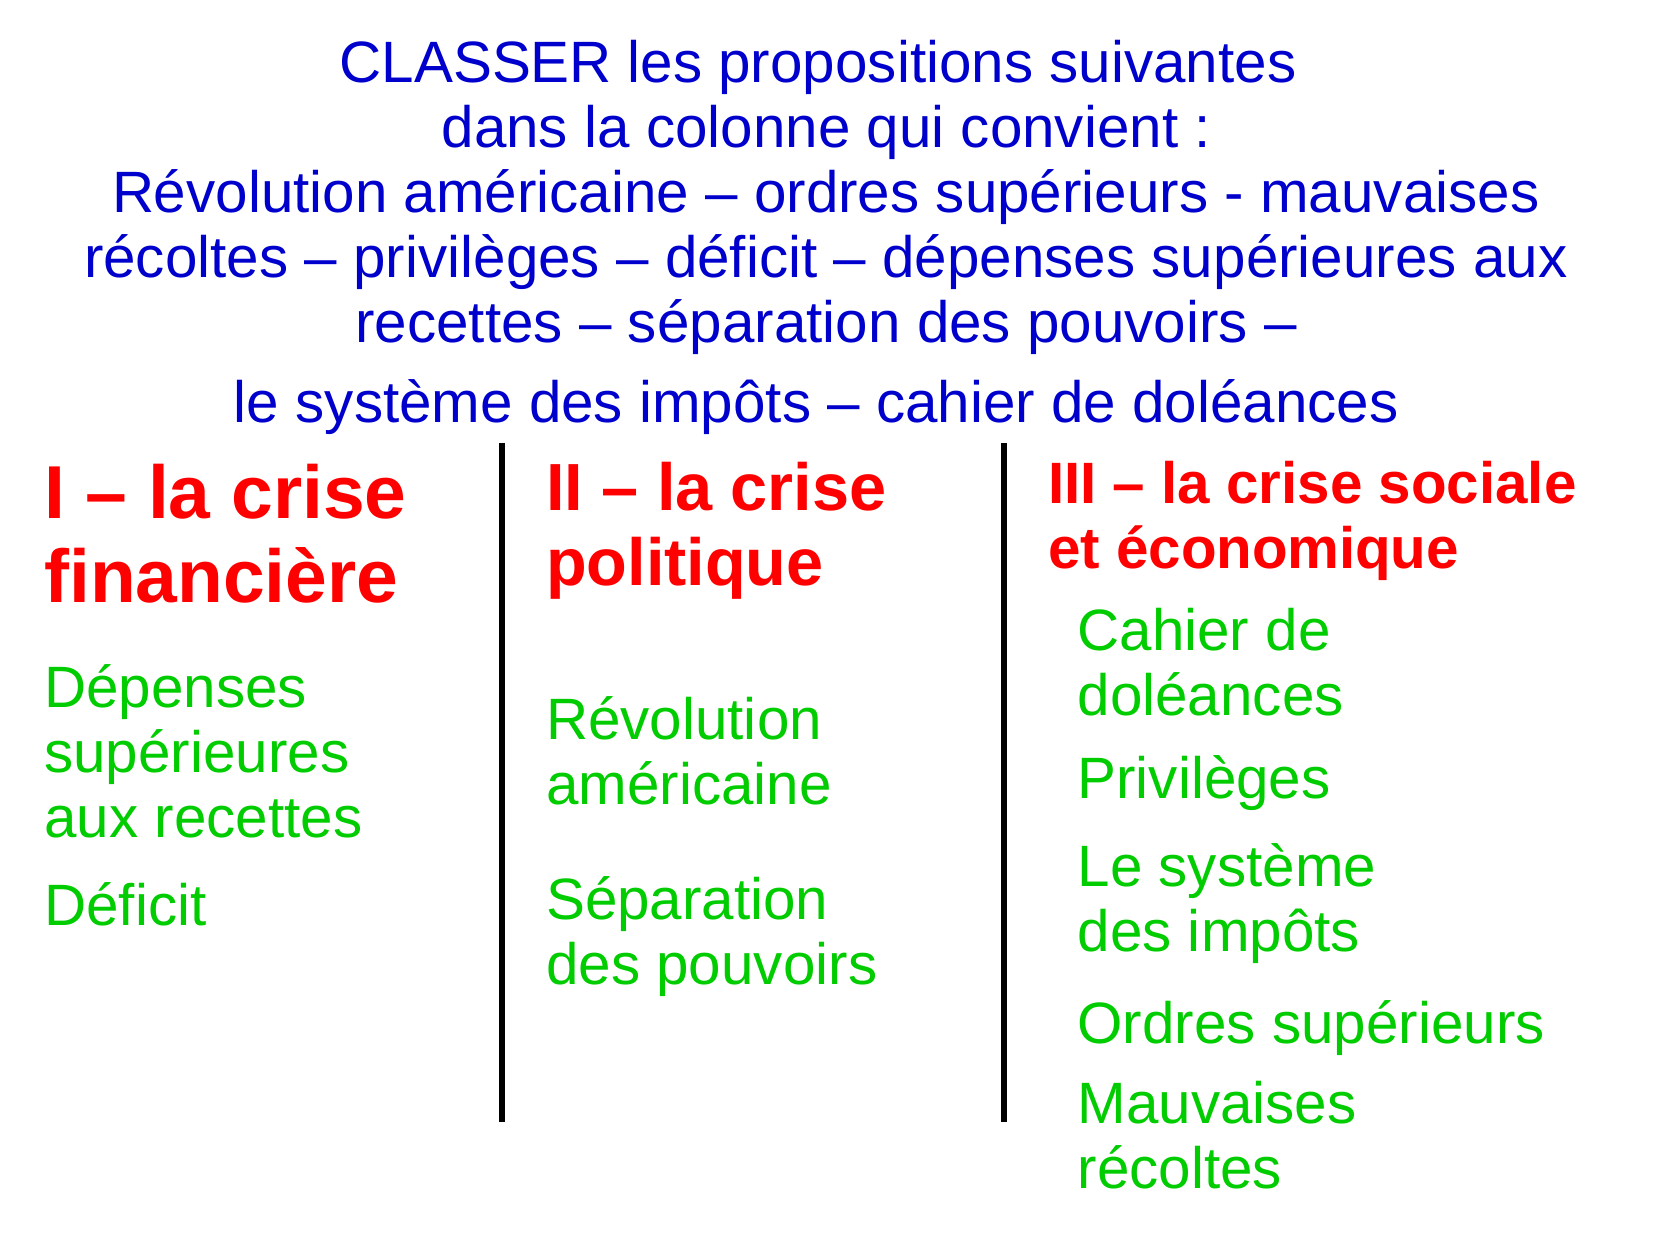

CLASSER les propositions suivantes
dans la colonne qui convient :
Révolution américaine – ordres supérieurs - mauvaises récoltes – privilèges – déficit – dépenses supérieures aux recettes – séparation des pouvoirs –
 le système des impôts – cahier de doléances
I – la crise financière
II – la crise politique
III – la crise sociale et économique
Cahier de doléances
Dépenses supérieures aux recettes
Révolution américaine
Privilèges
Le système des impôts
Séparation des pouvoirs
Déficit
Ordres supérieurs
Mauvaises récoltes